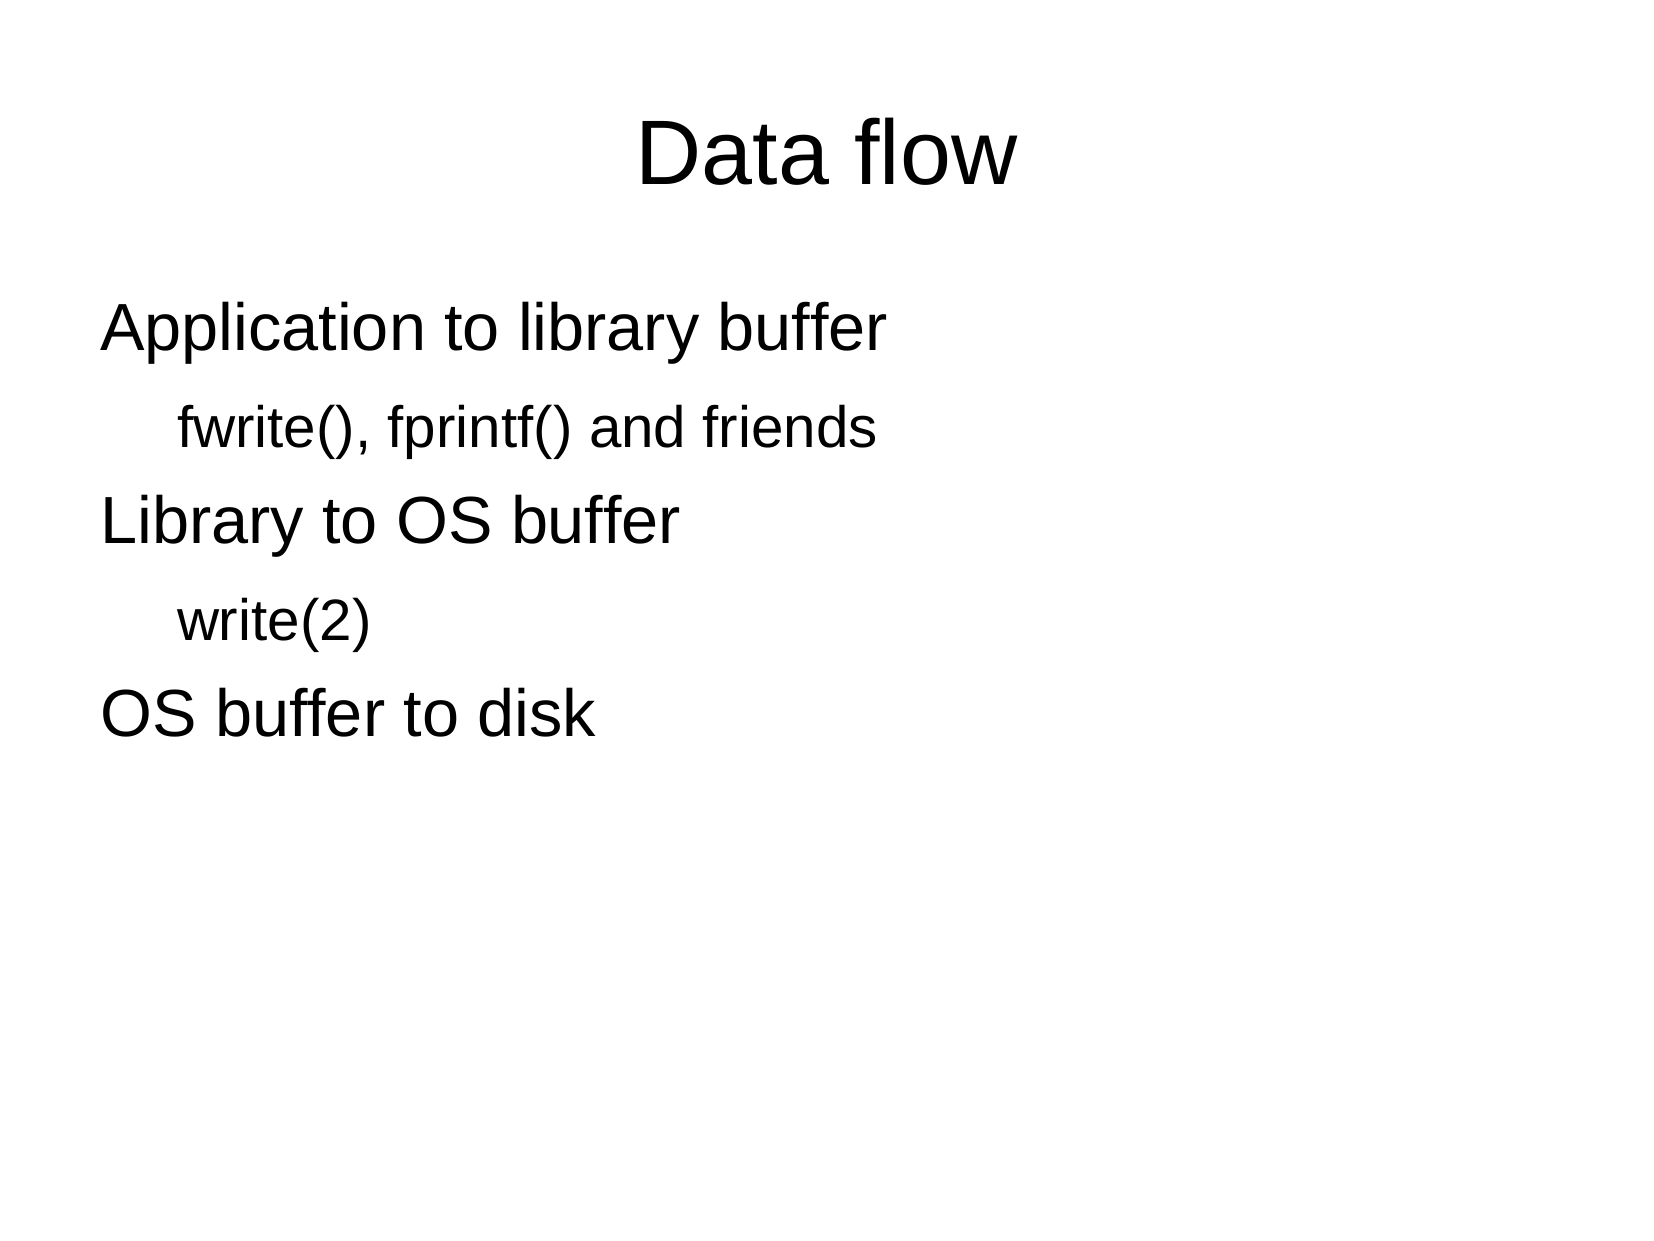

# Data flow
Application to library buffer
fwrite(), fprintf() and friends
Library to OS buffer
write(2)
OS buffer to disk